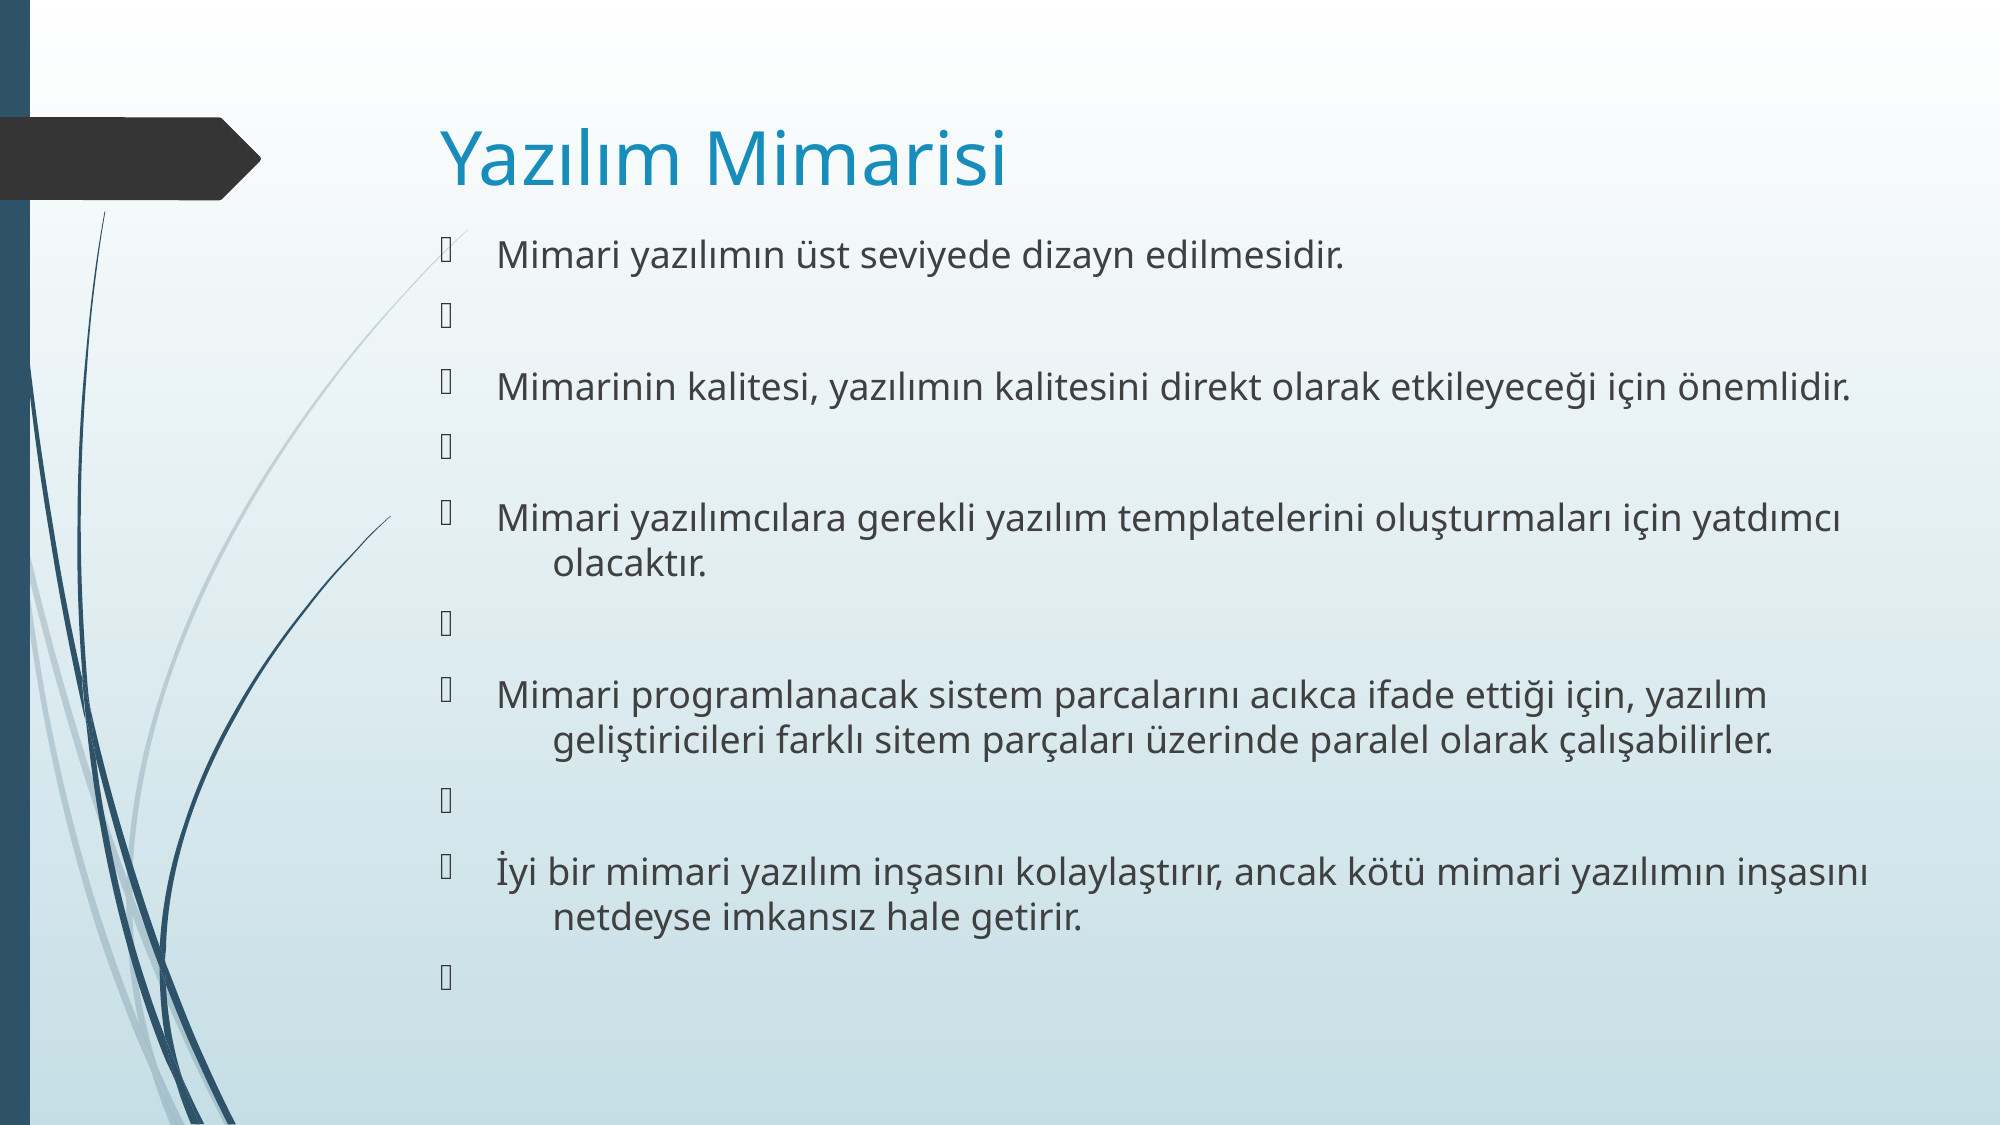

# Yazılım Mimarisi
Mimari yazılımın üst seviyede dizayn edilmesidir.
Mimarinin kalitesi, yazılımın kalitesini direkt olarak etkileyeceği için önemlidir.
Mimari yazılımcılara gerekli yazılım templatelerini oluşturmaları için yatdımcı olacaktır.
Mimari programlanacak sistem parcalarını acıkca ifade ettiği için, yazılım geliştiricileri farklı sitem parçaları üzerinde paralel olarak çalışabilirler.
İyi bir mimari yazılım inşasını kolaylaştırır, ancak kötü mimari yazılımın inşasını netdeyse imkansız hale getirir.